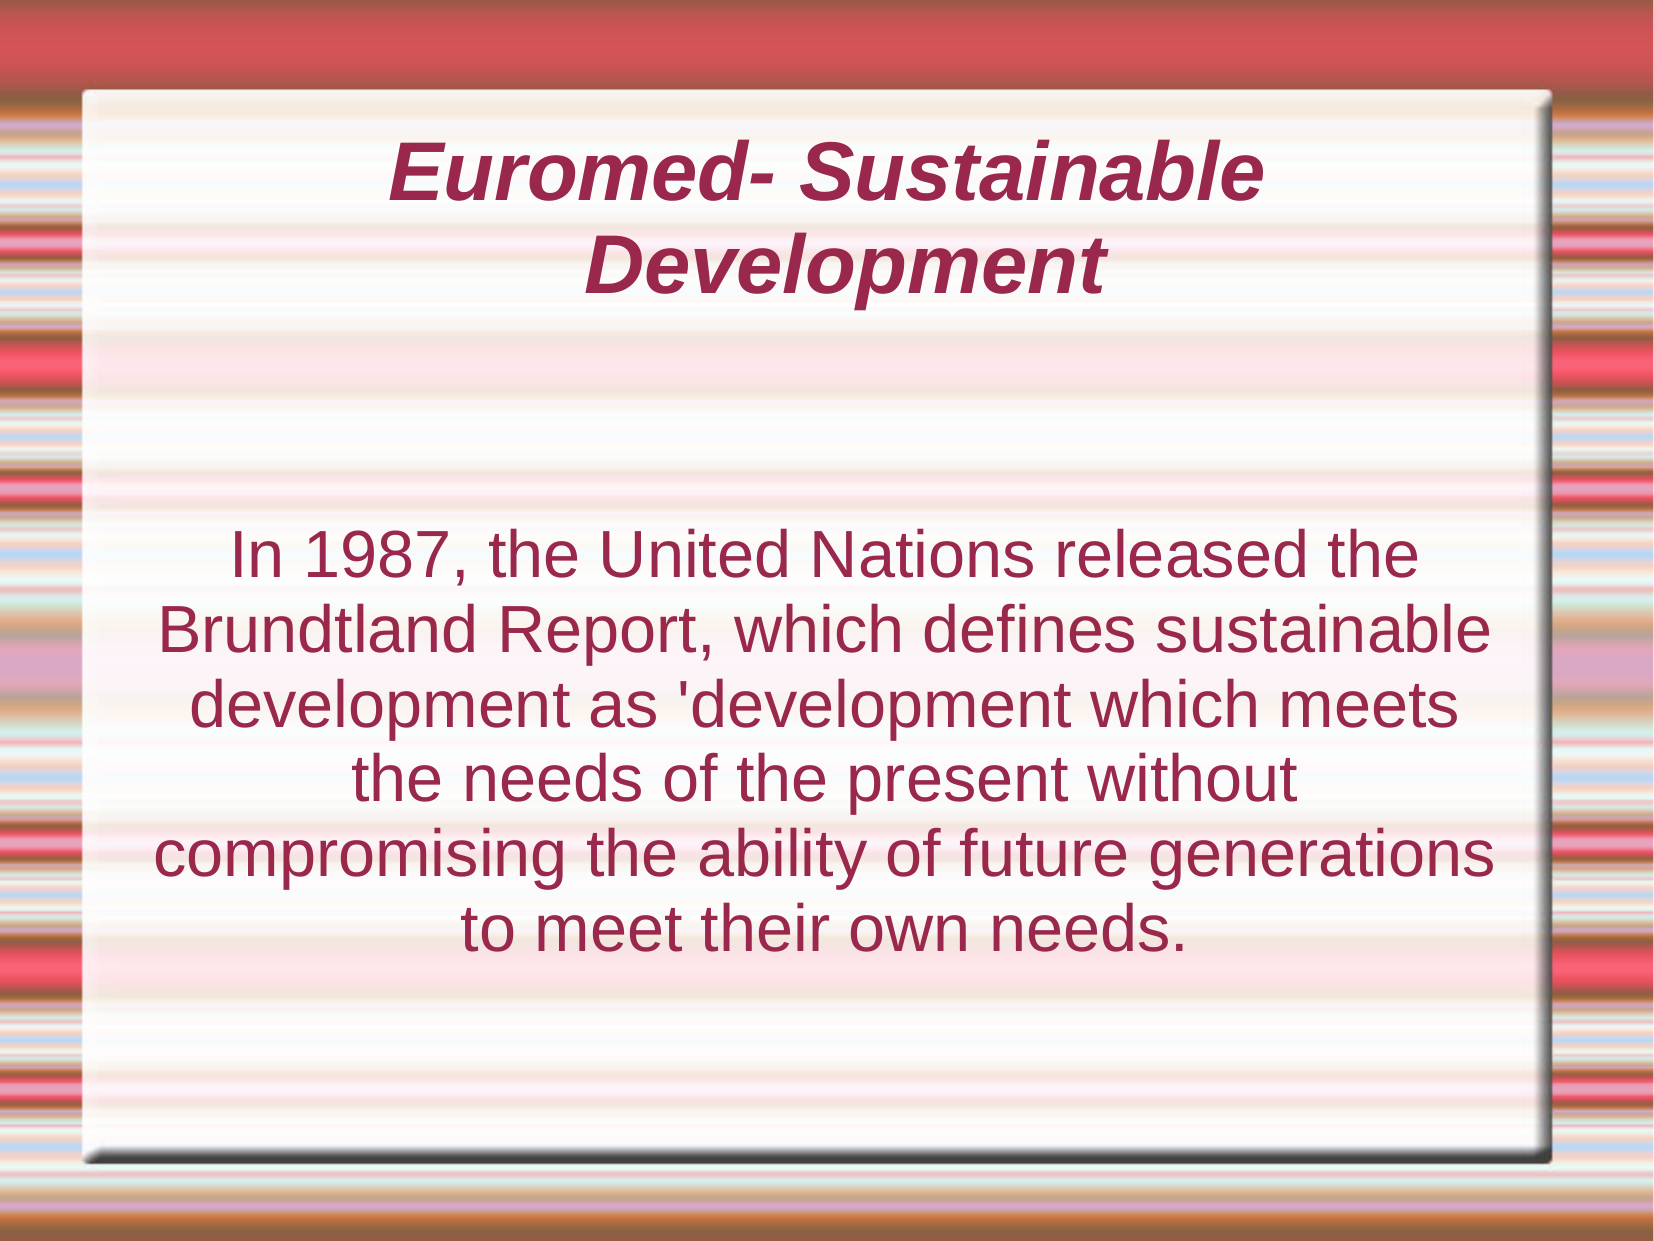

# Euromed- Sustainable Development
In 1987, the United Nations released the Brundtland Report, which defines sustainable development as 'development which meets the needs of the present without compromising the ability of future generations to meet their own needs.